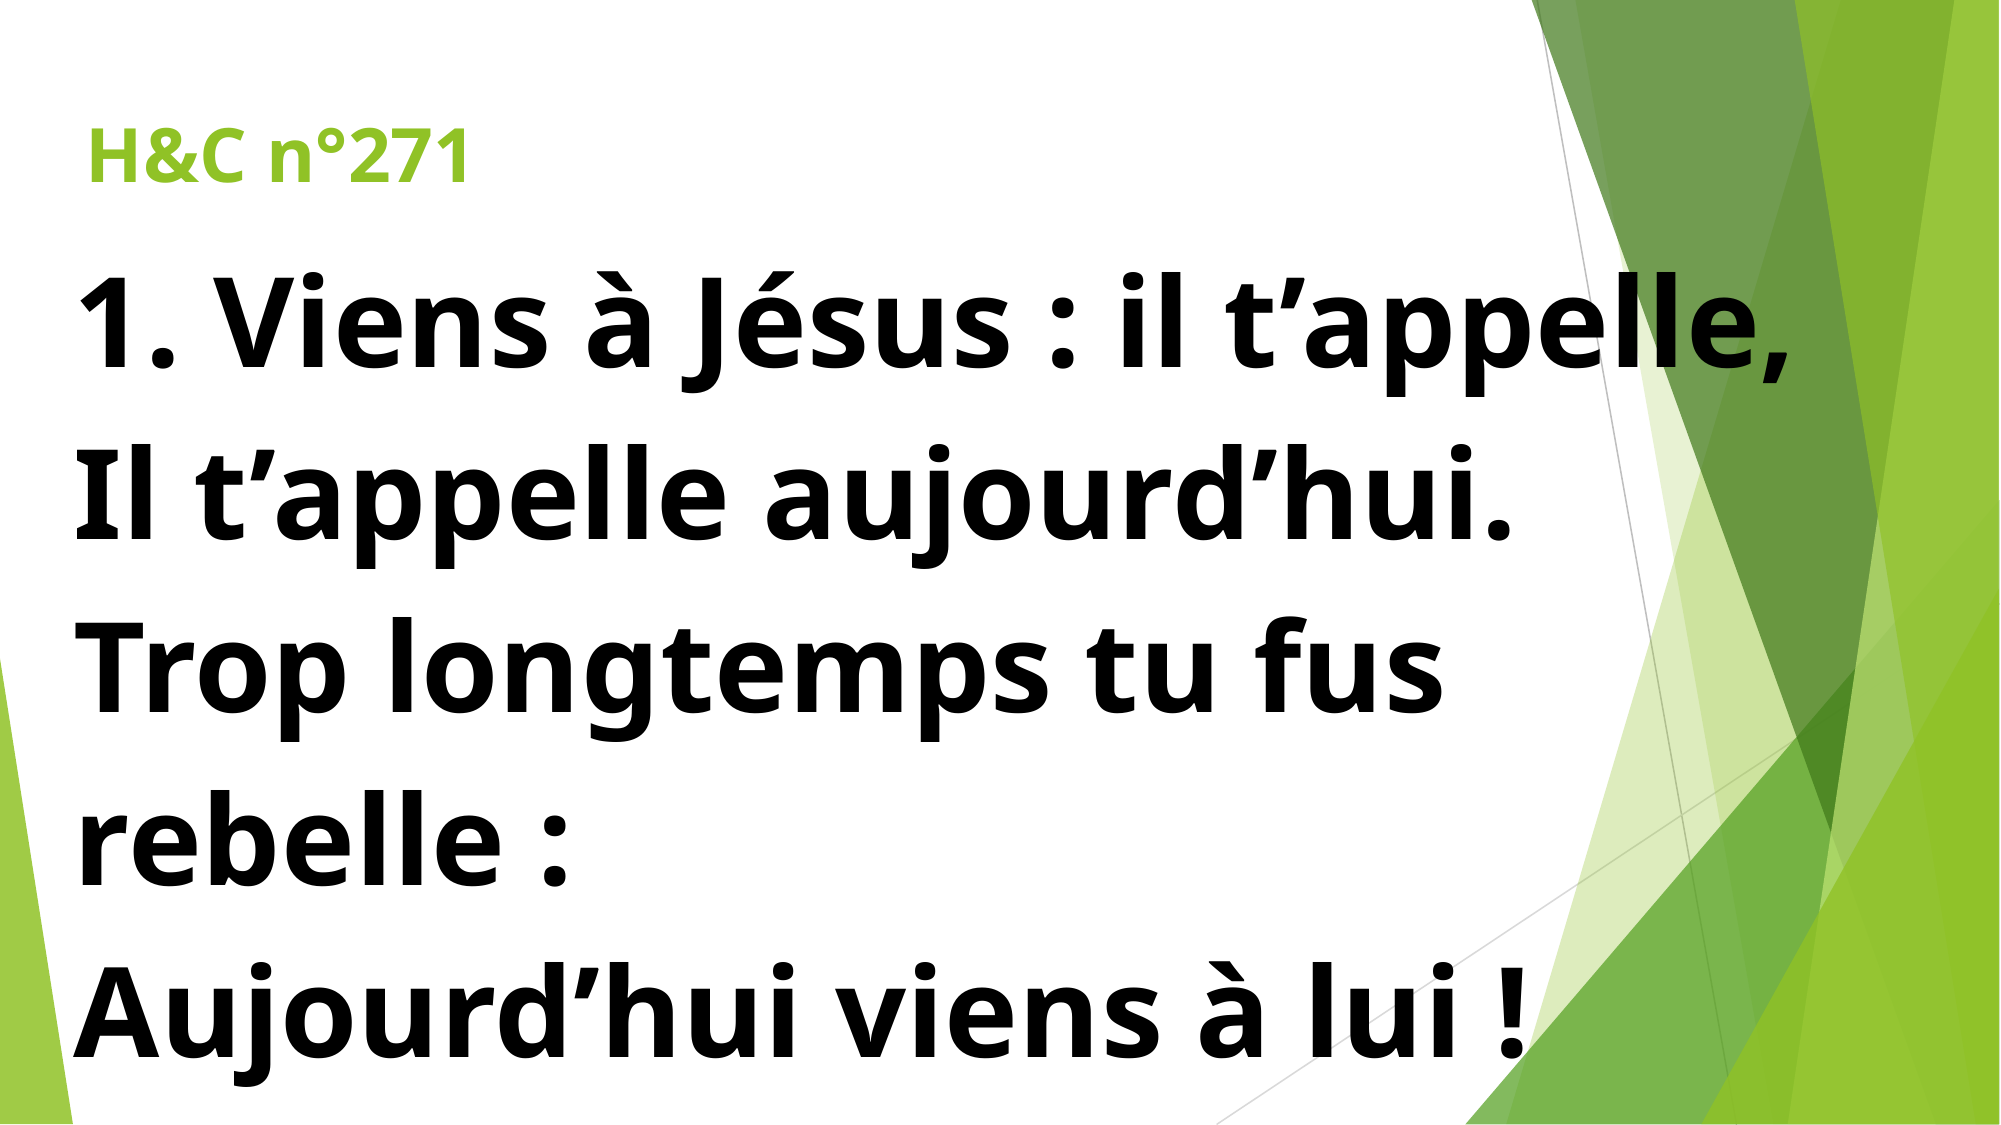

H&C n°271
1. Viens à Jésus : il t’appelle,
Il t’appelle aujourd’hui.
Trop longtemps tu fus rebelle :
Aujourd’hui viens à lui !